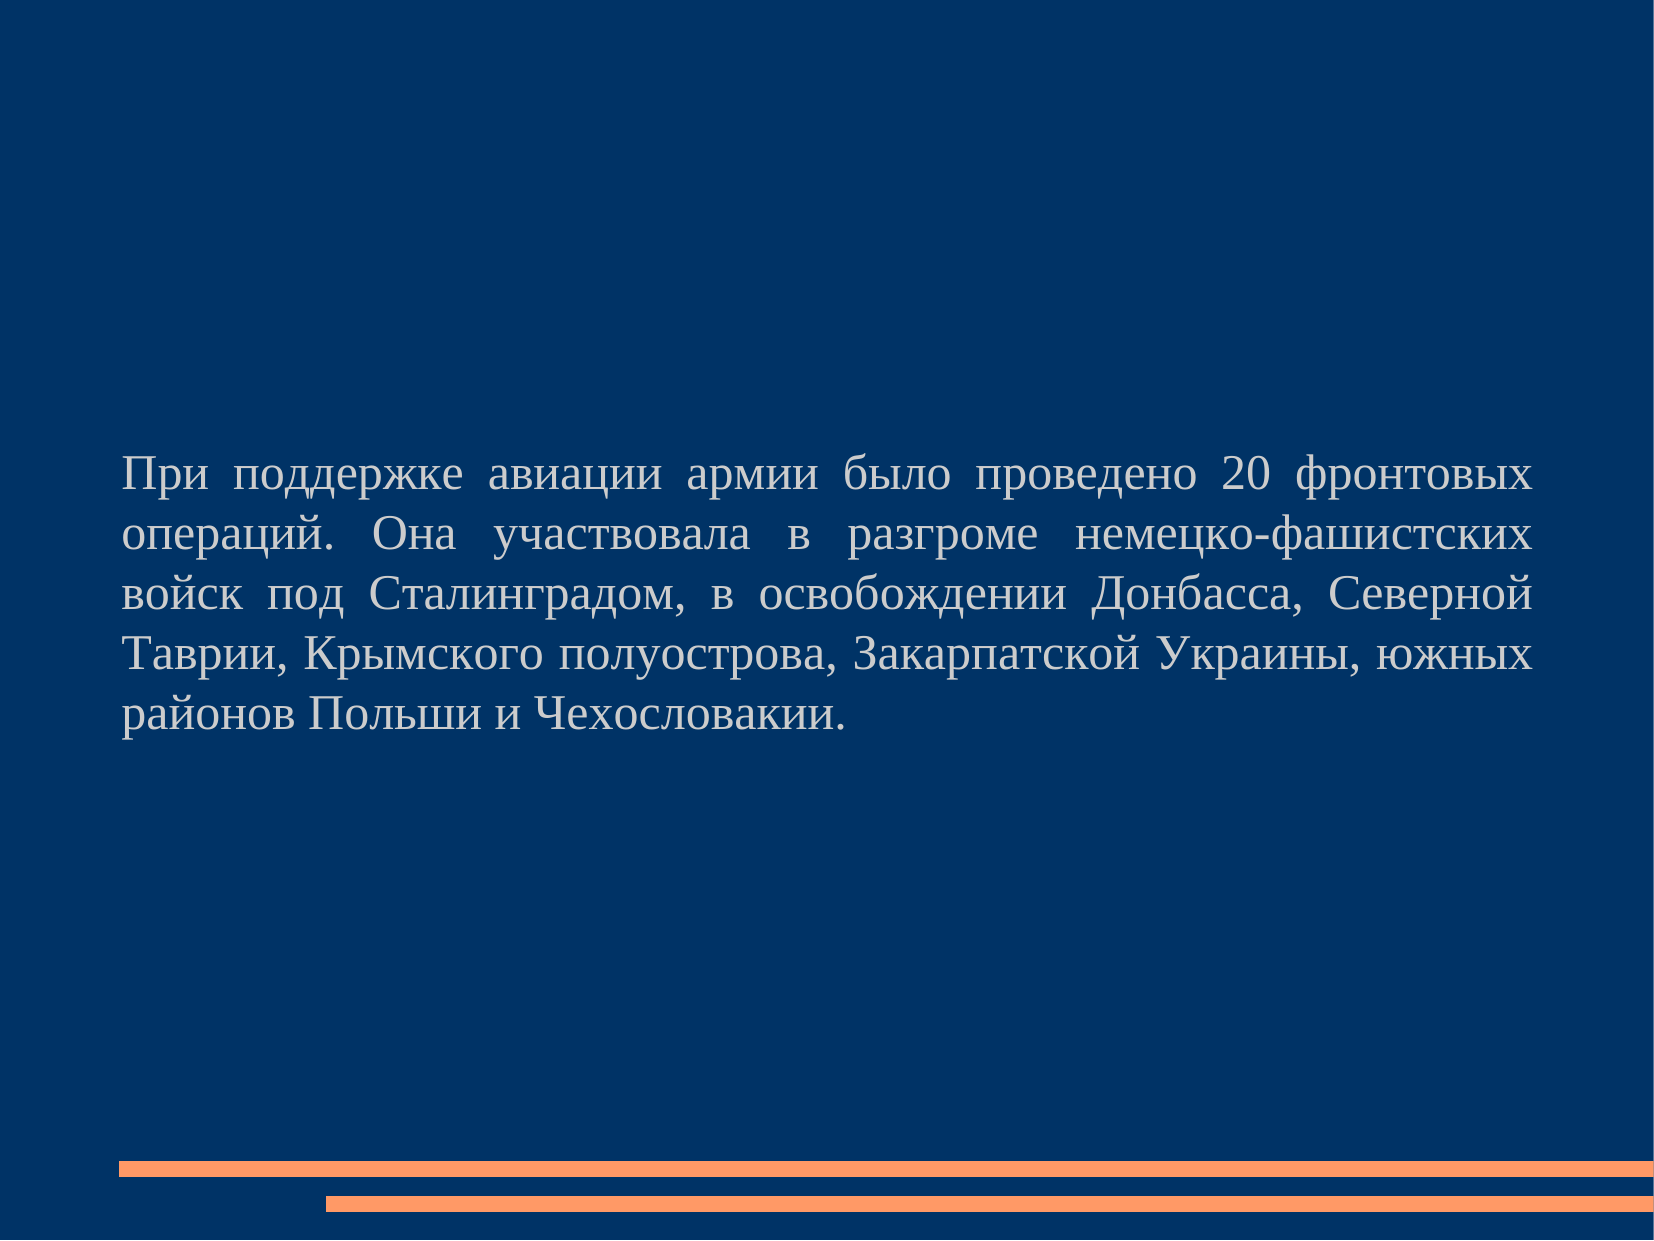

# При поддержке авиации армии было проведено 20 фронтовых операций. Она участвовала в разгроме немецко-фашистских войск под Сталинградом, в освобождении Донбасса, Северной Таврии, Крымского полуострова, Закарпатской Украины, южных районов Польши и Чехословакии.